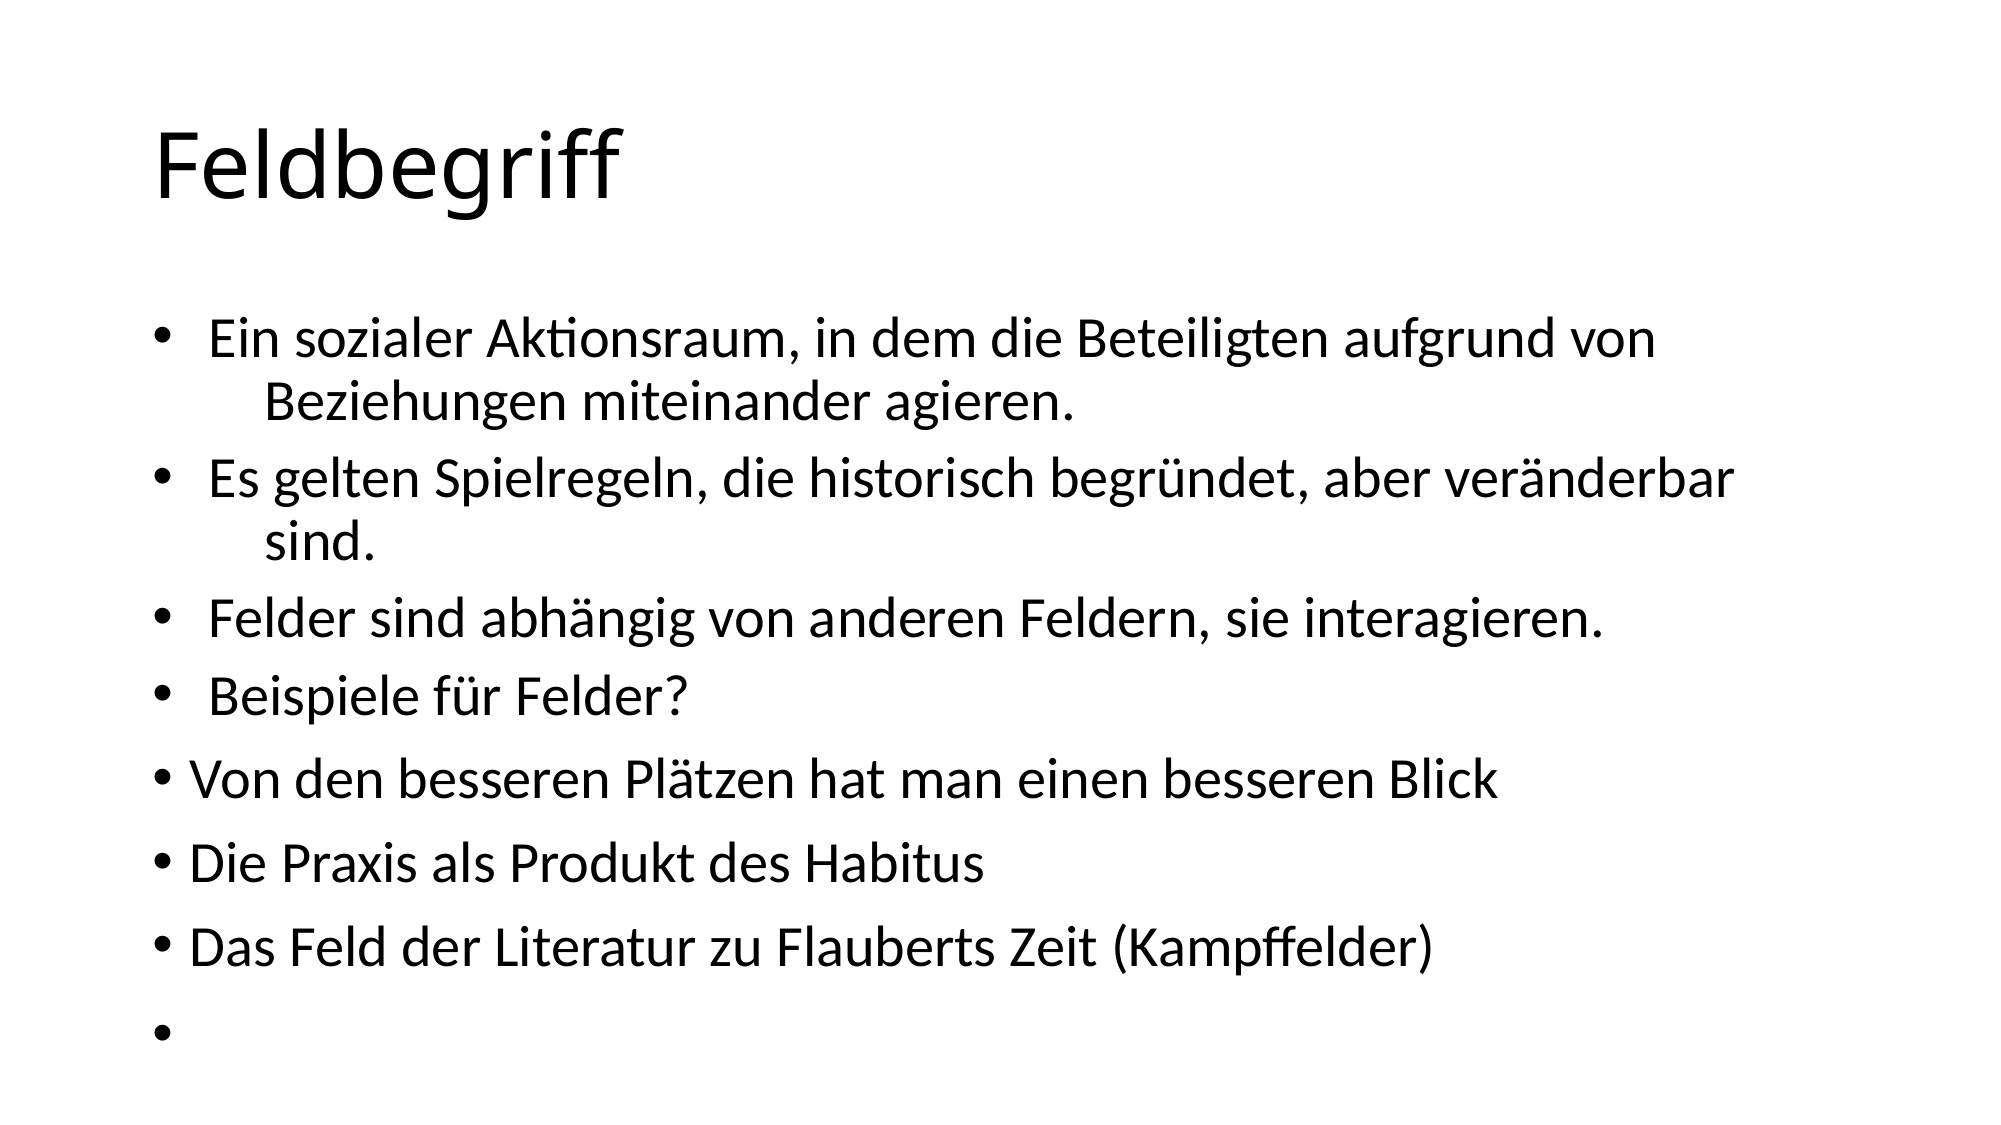

# Feldbegriff
Ein sozialer Aktionsraum, in dem die Beteiligten aufgrund von Beziehungen miteinander agieren.
Es gelten Spielregeln, die historisch begründet, aber veränderbar sind.
Felder sind abhängig von anderen Feldern, sie interagieren.
Beispiele für Felder?
Von den besseren Plätzen hat man einen besseren Blick
Die Praxis als Produkt des Habitus
Das Feld der Literatur zu Flauberts Zeit (Kampffelder)